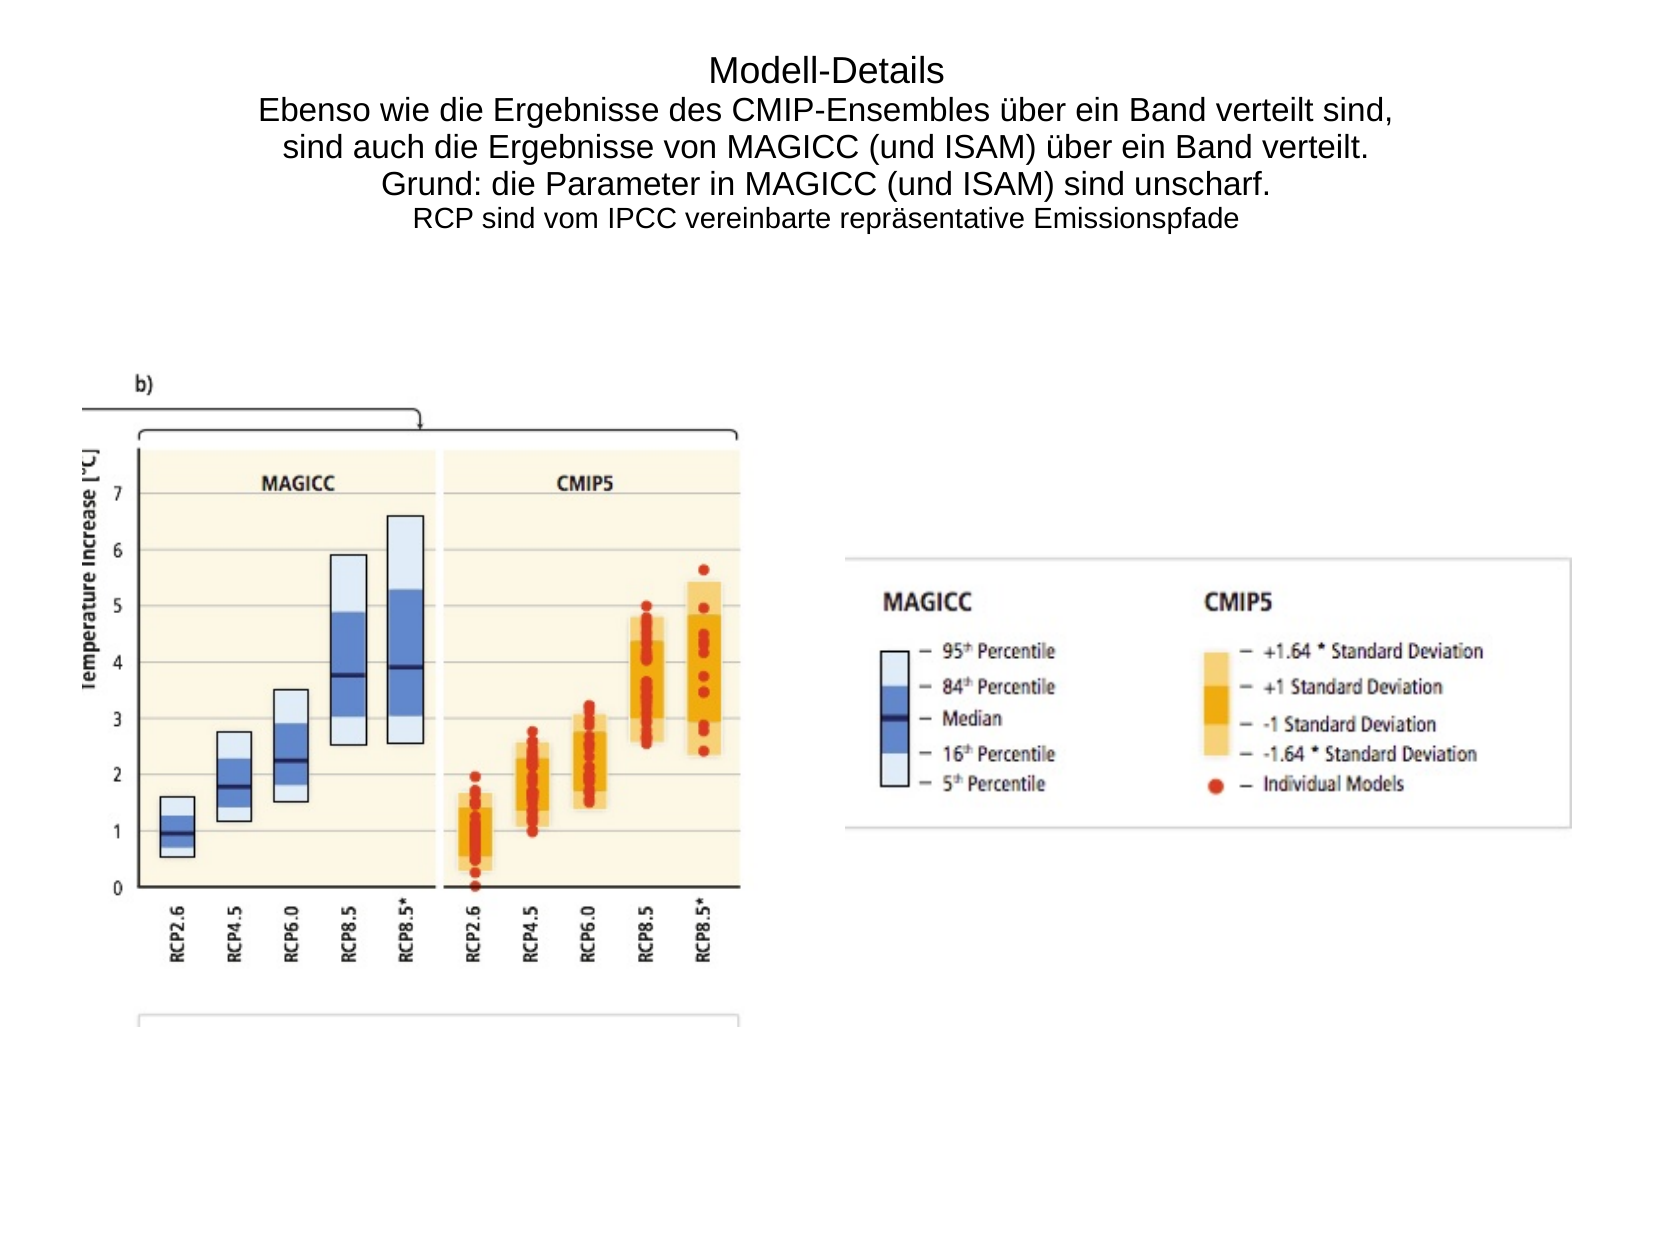

# Modell-Details Ebenso wie die Ergebnisse des CMIP-Ensembles über ein Band verteilt sind, sind auch die Ergebnisse von MAGICC (und ISAM) über ein Band verteilt. Grund: die Parameter in MAGICC (und ISAM) sind unscharf. RCP sind vom IPCC vereinbarte repräsentative Emissionspfade